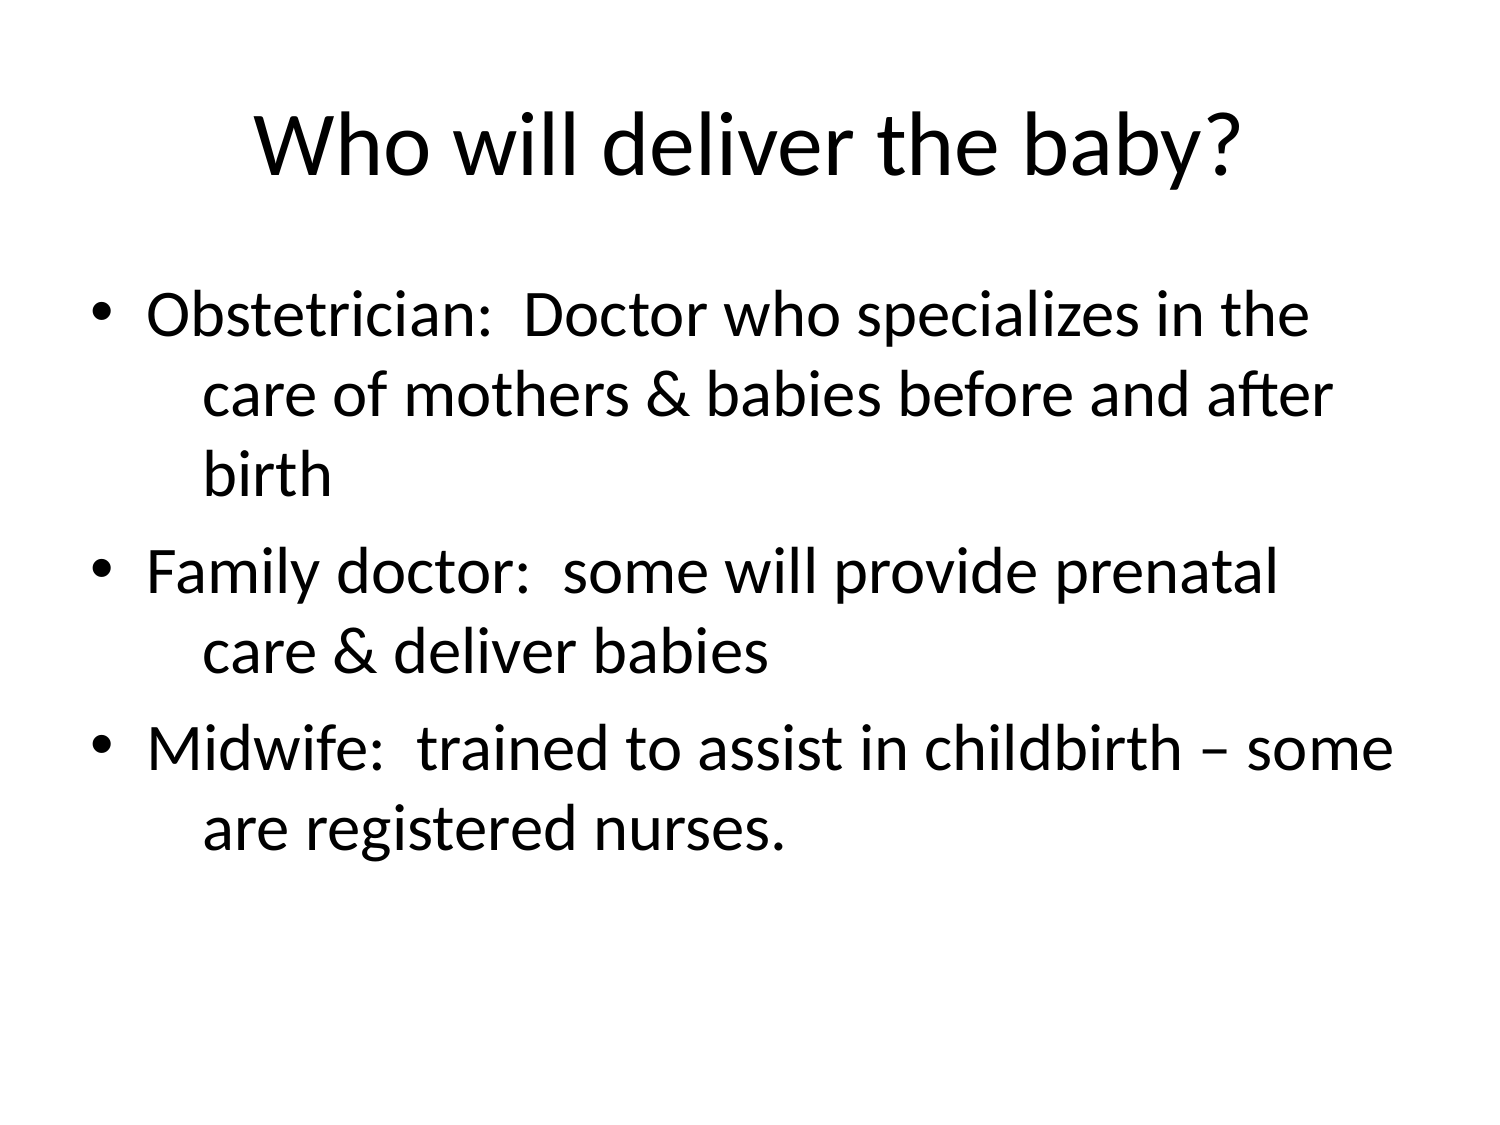

# Who will deliver the baby?
Obstetrician: Doctor who specializes in the care of mothers & babies before and after birth
Family doctor: some will provide prenatal care & deliver babies
Midwife: trained to assist in childbirth – some are registered nurses.